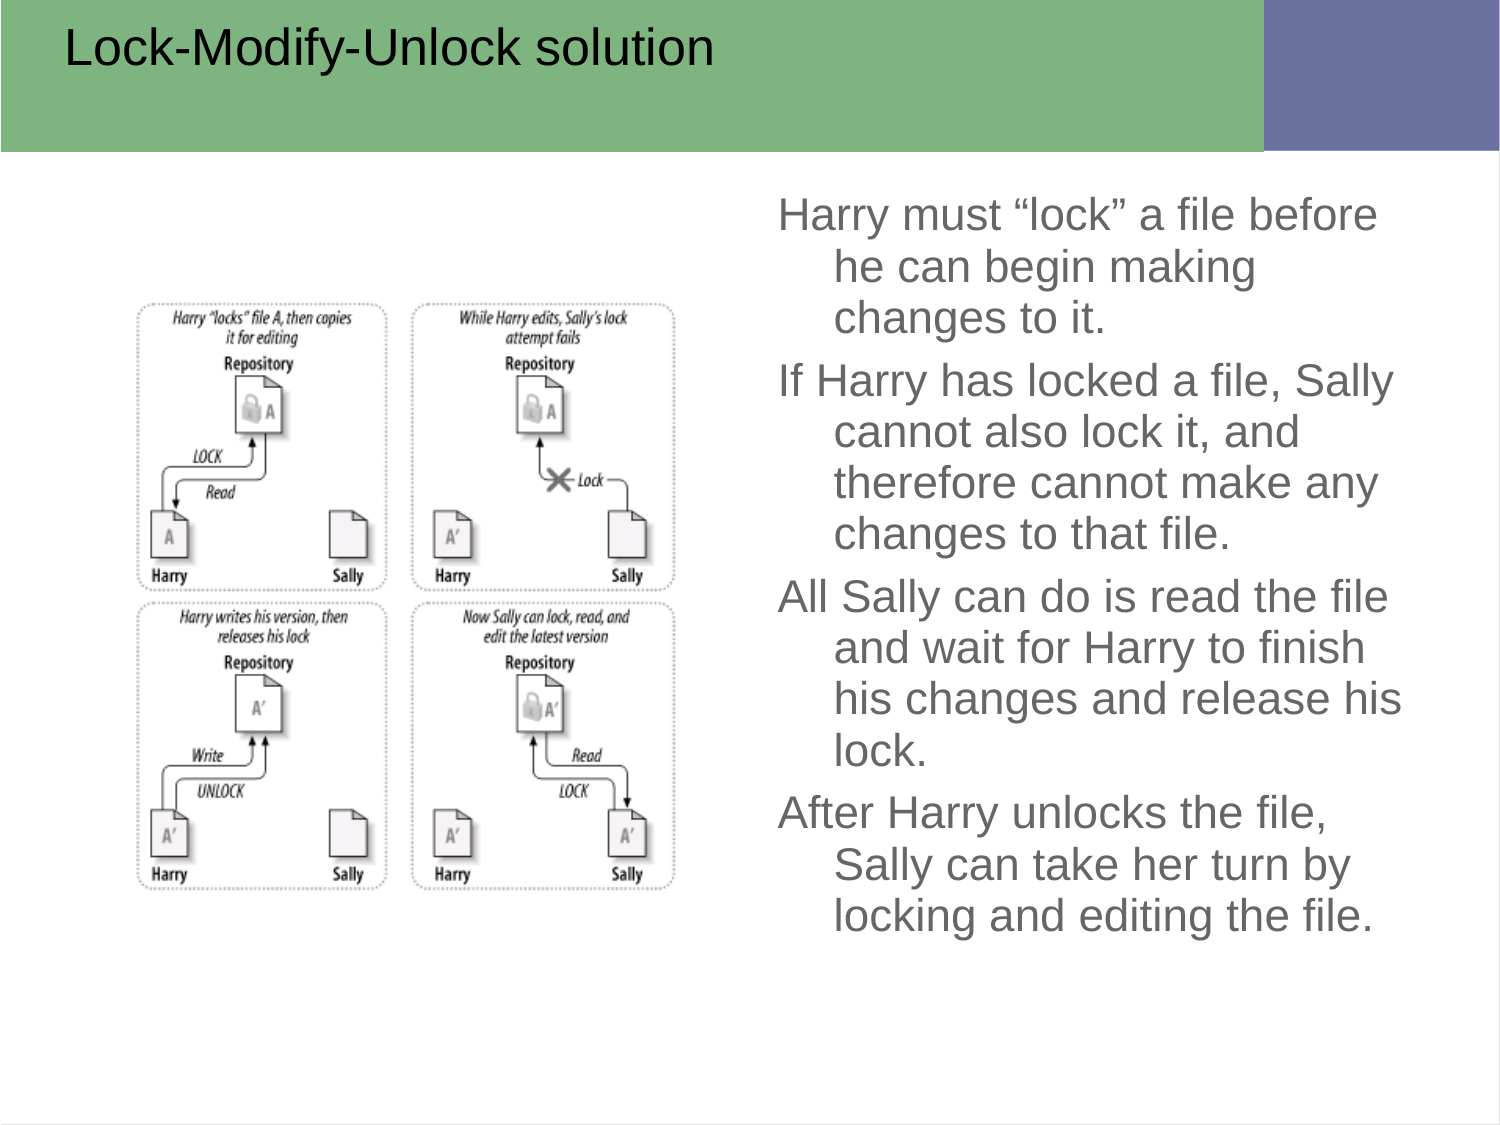

# Lock-Modify-Unlock solution
Harry must “lock” a file before he can begin making changes to it.
If Harry has locked a file, Sally cannot also lock it, and therefore cannot make any changes to that file.
All Sally can do is read the file and wait for Harry to finish his changes and release his lock.
After Harry unlocks the file, Sally can take her turn by locking and editing the file.